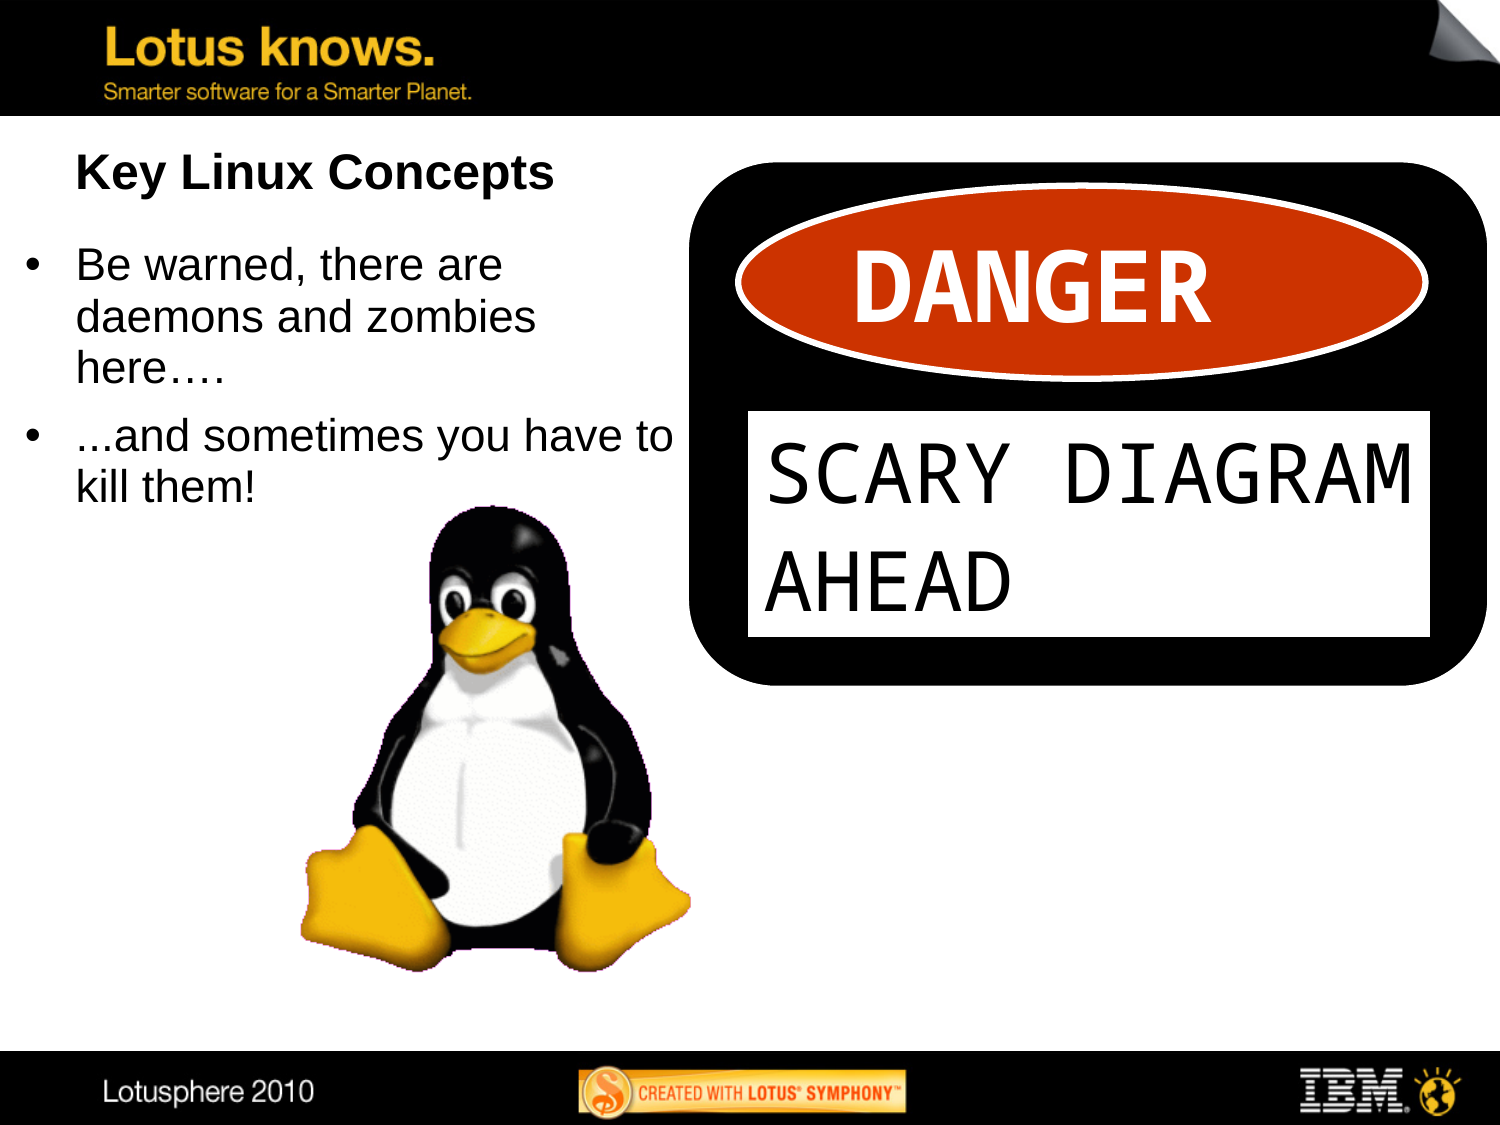

# Key Linux Concepts
DANGER
SCARY DIAGRAM
AHEAD
Be warned, there are daemons and zombies here….
...and sometimes you have to kill them!